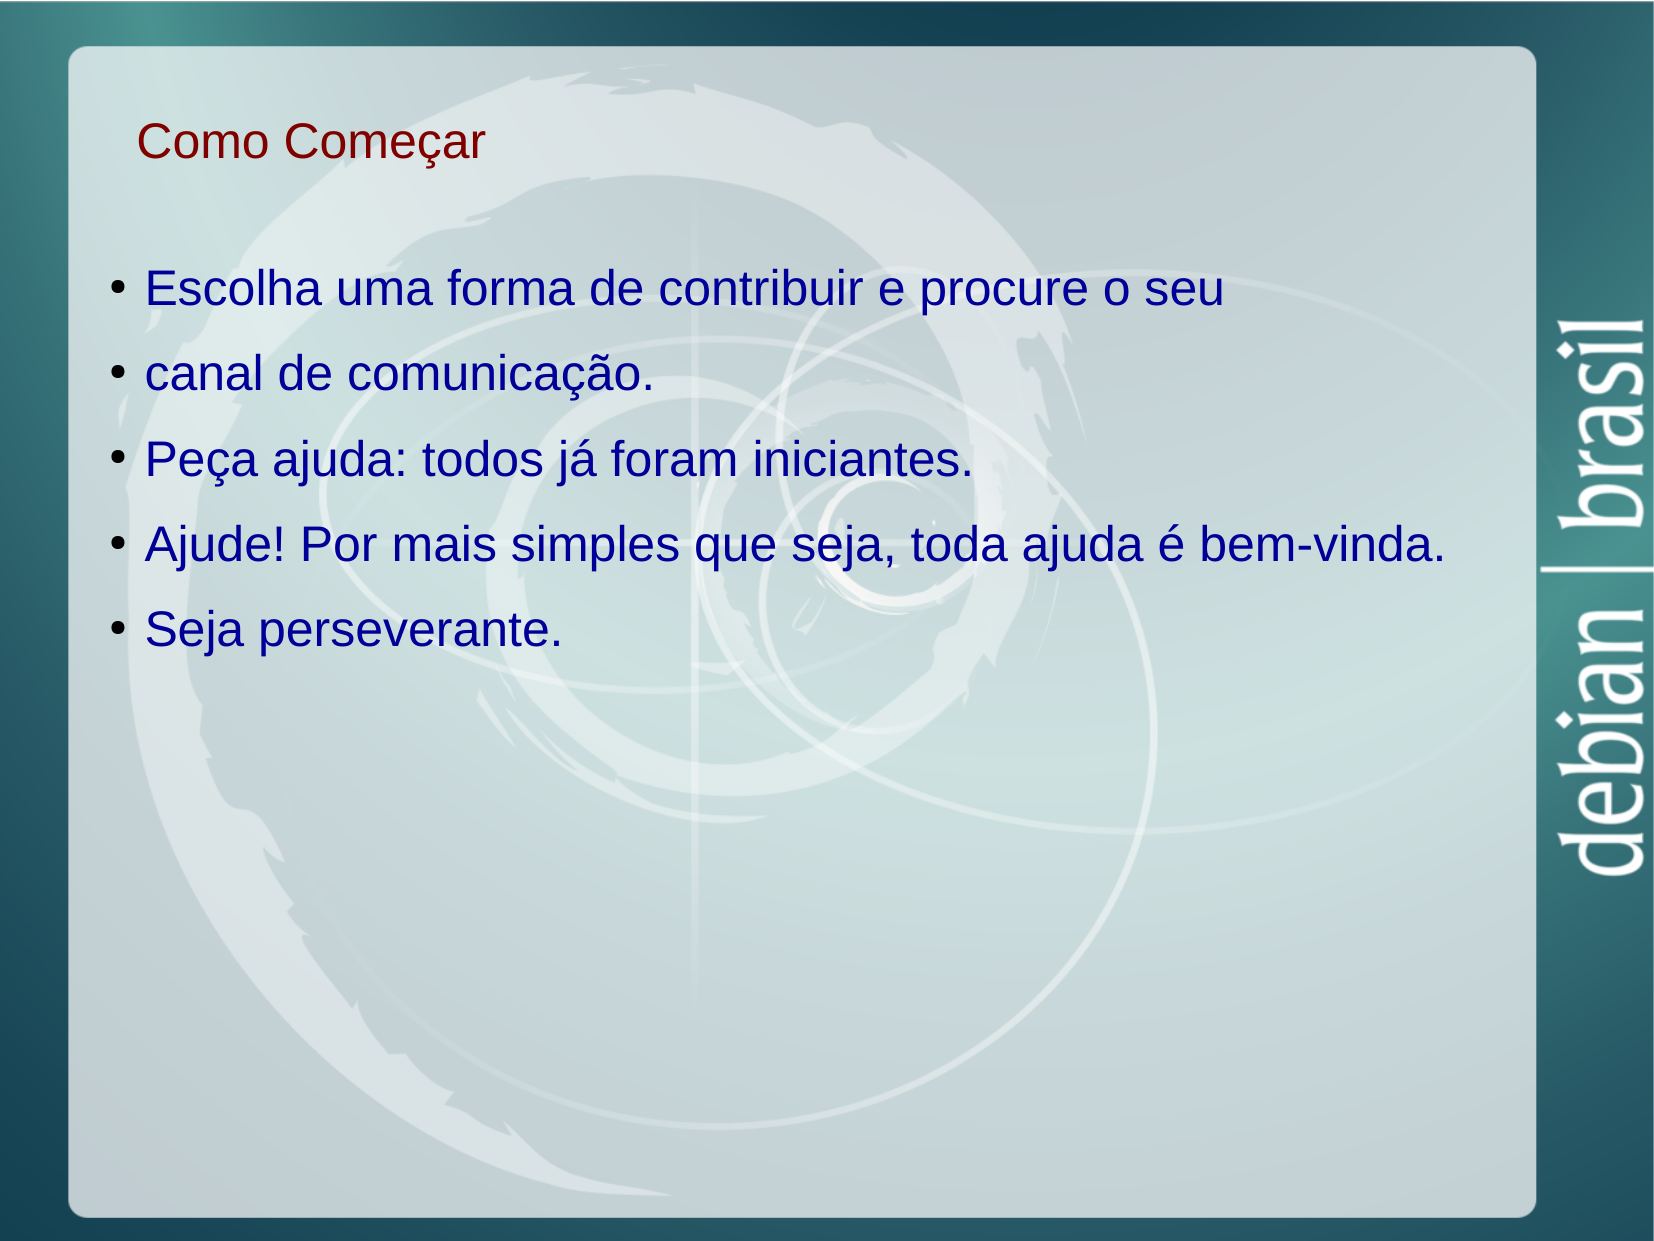

Como Começar
Escolha uma forma de contribuir e procure o seu
canal de comunicação.
Peça ajuda: todos já foram iniciantes.
Ajude! Por mais simples que seja, toda ajuda é bem-vinda.
Seja perseverante.